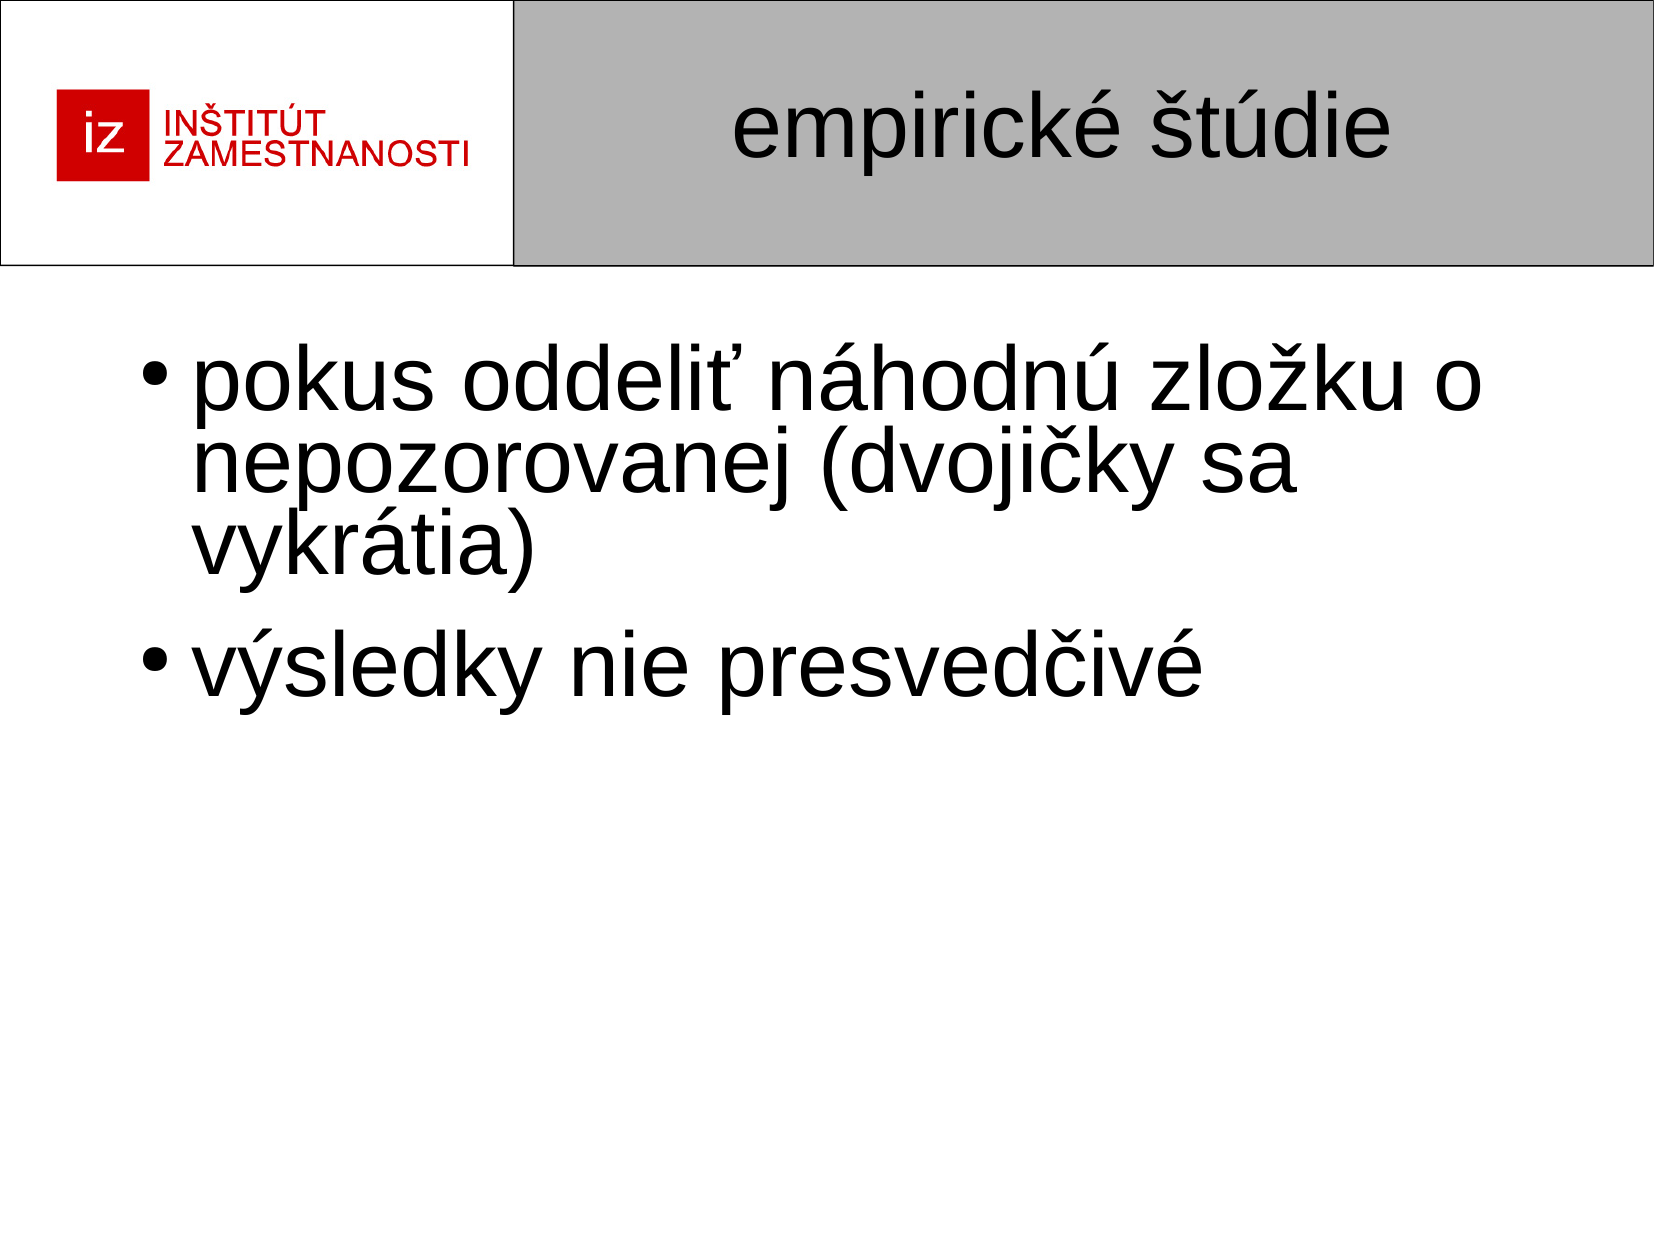

# empirické štúdie
pokus oddeliť náhodnú zložku o nepozorovanej (dvojičky sa vykrátia)
výsledky nie presvedčivé